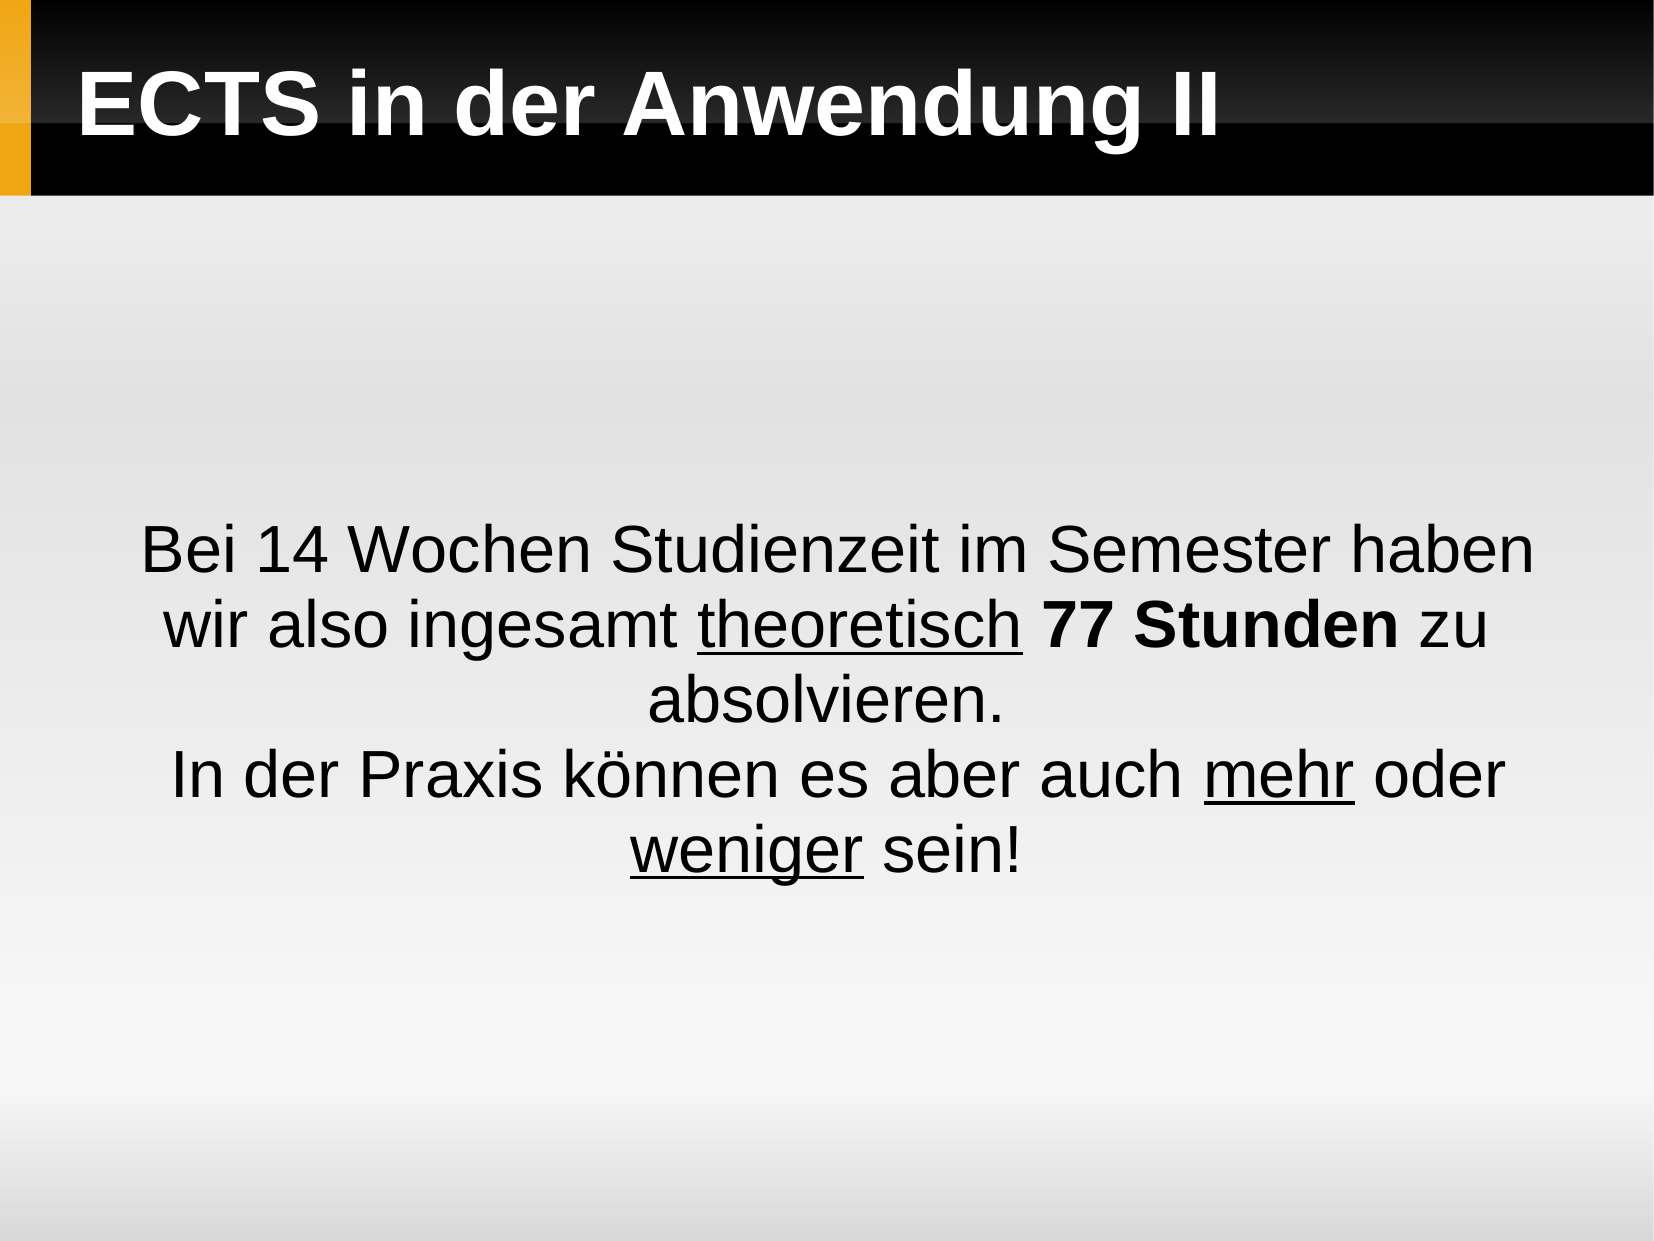

# ECTS in der Anwendung II
Bei 14 Wochen Studienzeit im Semester haben wir also ingesamt theoretisch 77 Stunden zu absolvieren.
In der Praxis können es aber auch mehr oder weniger sein!